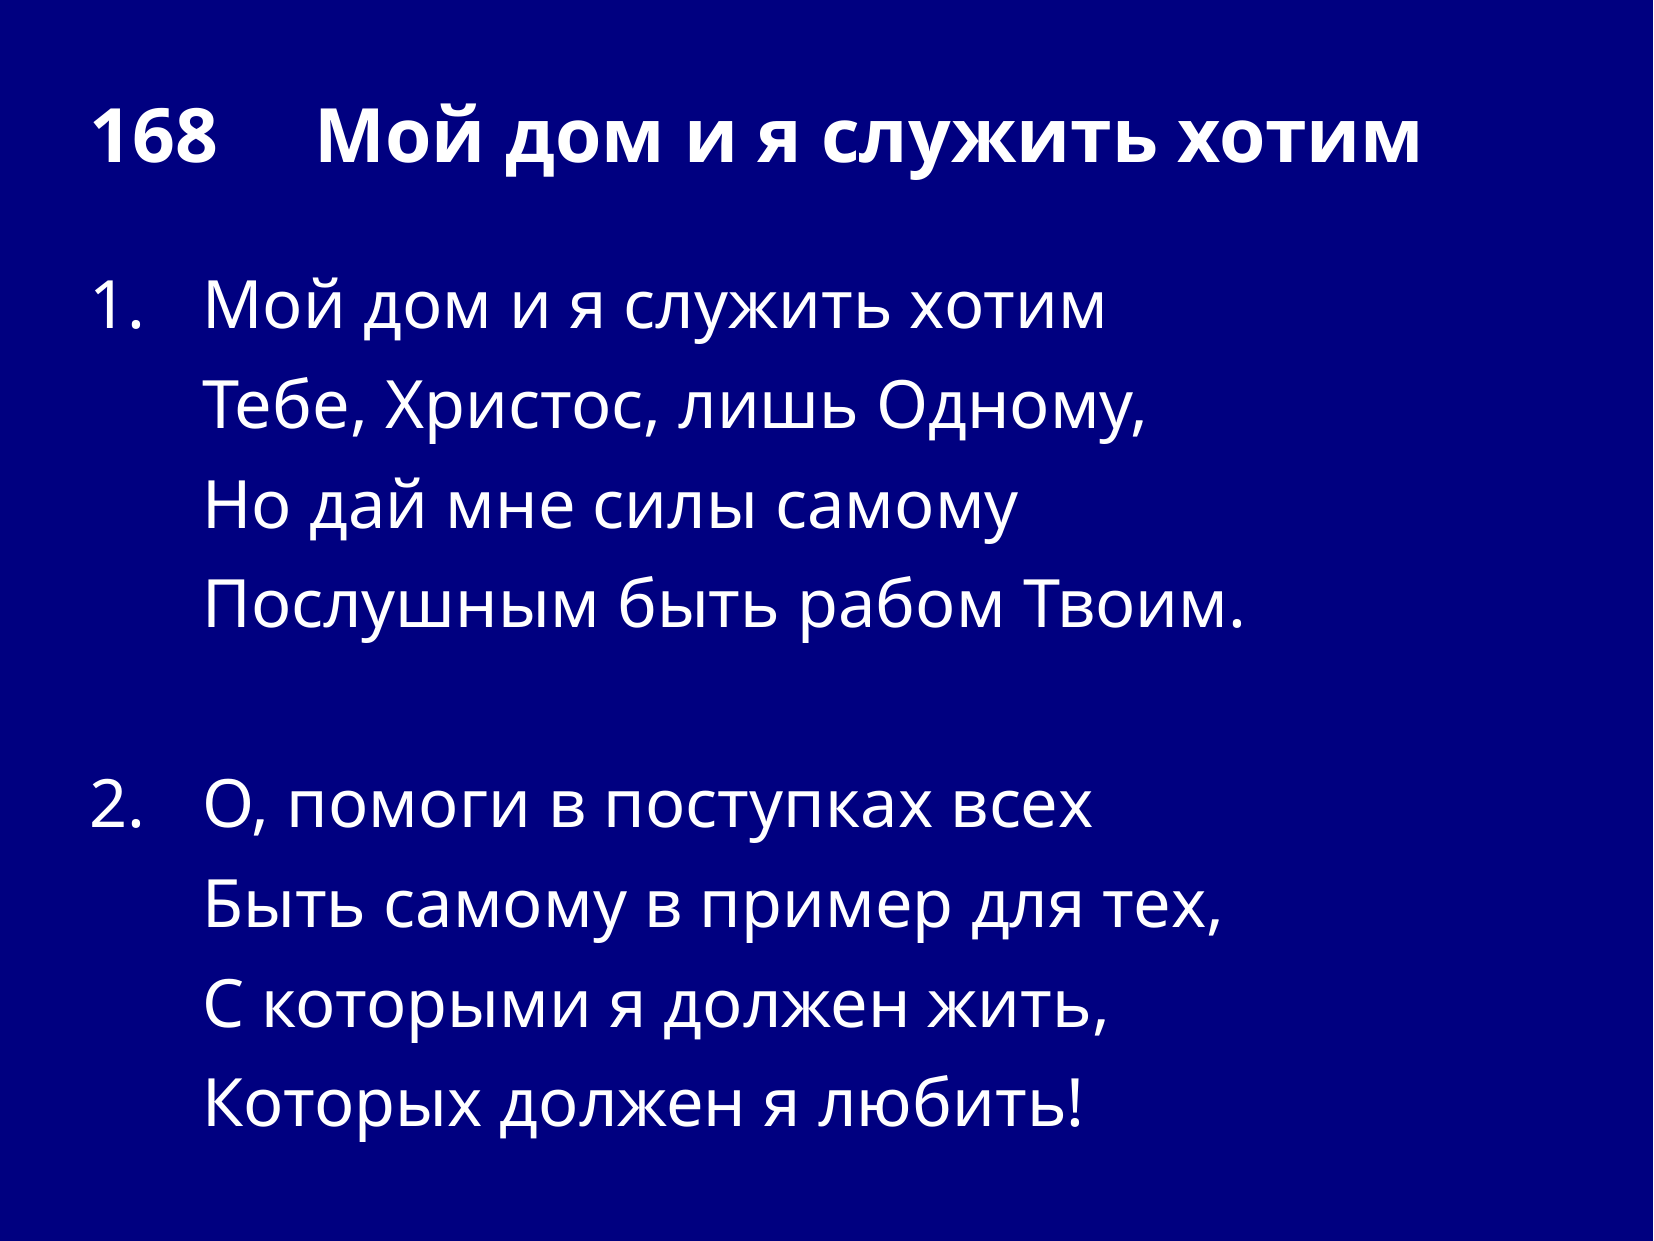

168	Мой дом и я служить хотим
1.	Мой дом и я служить хотим
	Тебе, Христос, лишь Одному,
	Но дай мне силы самому
	Послушным быть рабом Твоим.
2.	О, помоги в поступках всех
	Быть самому в пример для тех,
	С которыми я должен жить,
	Которых должен я любить!